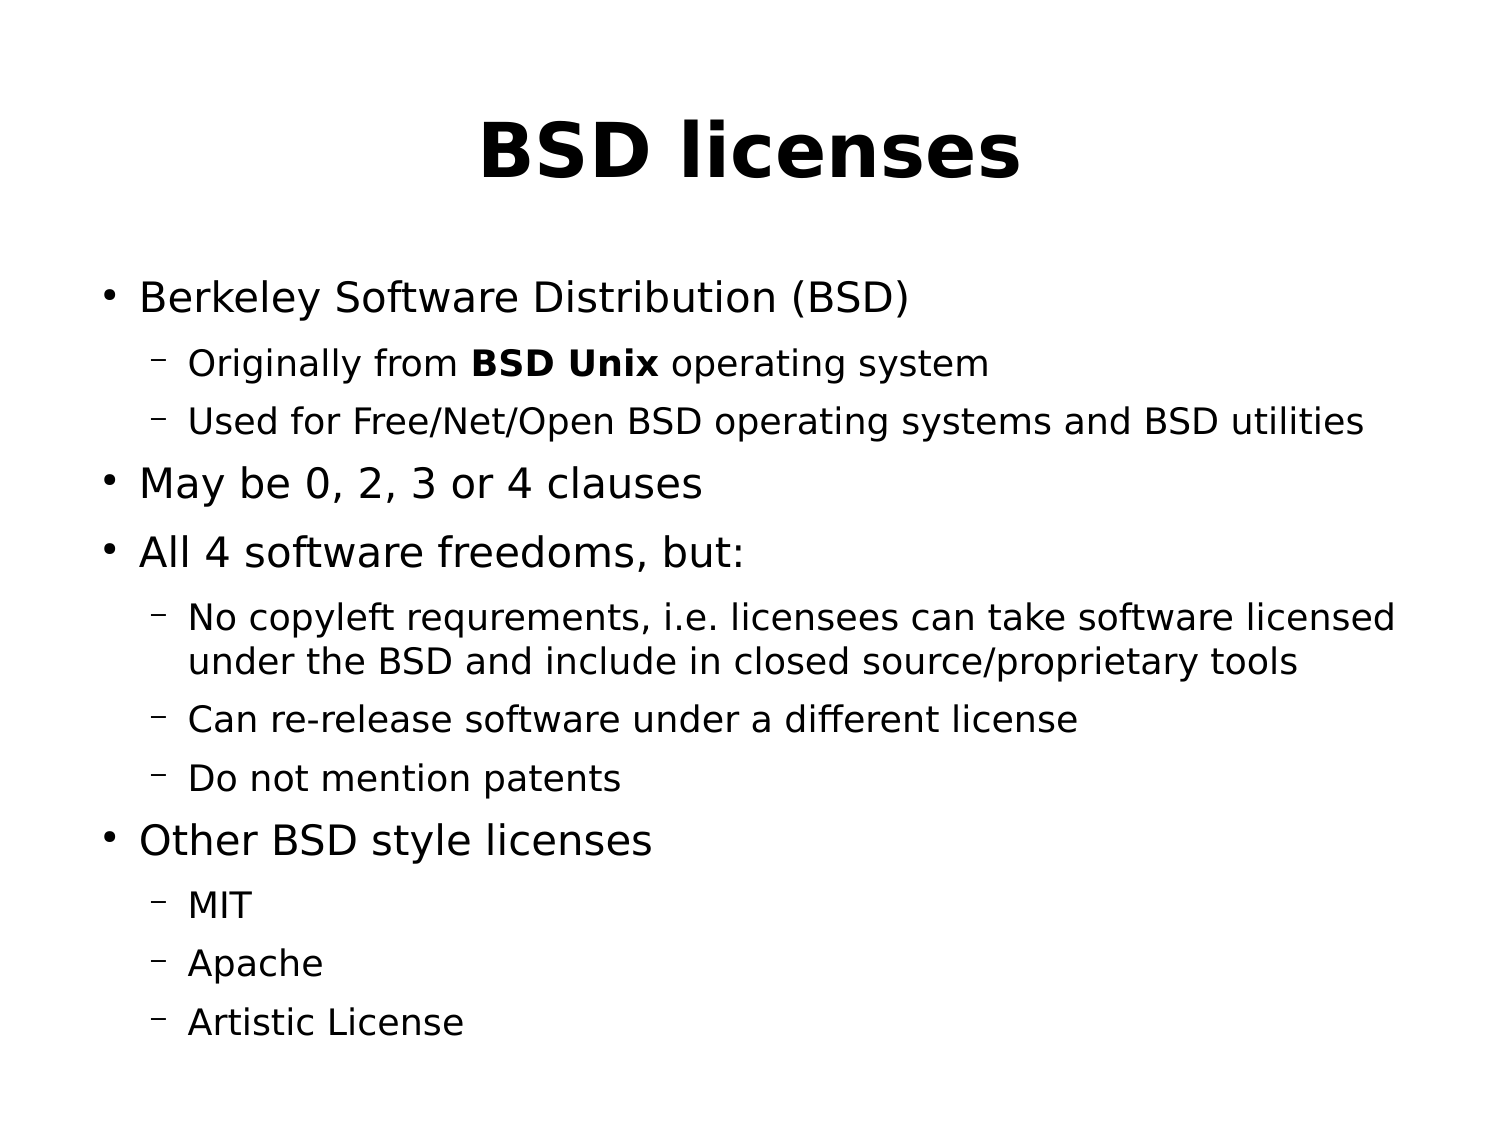

# BSD licenses
Berkeley Software Distribution (BSD)
Originally from BSD Unix operating system
Used for Free/Net/Open BSD operating systems and BSD utilities
May be 0, 2, 3 or 4 clauses
All 4 software freedoms, but:
No copyleft requrements, i.e. licensees can take software licensed under the BSD and include in closed source/proprietary tools
Can re-release software under a different license
Do not mention patents
Other BSD style licenses
MIT
Apache
Artistic License